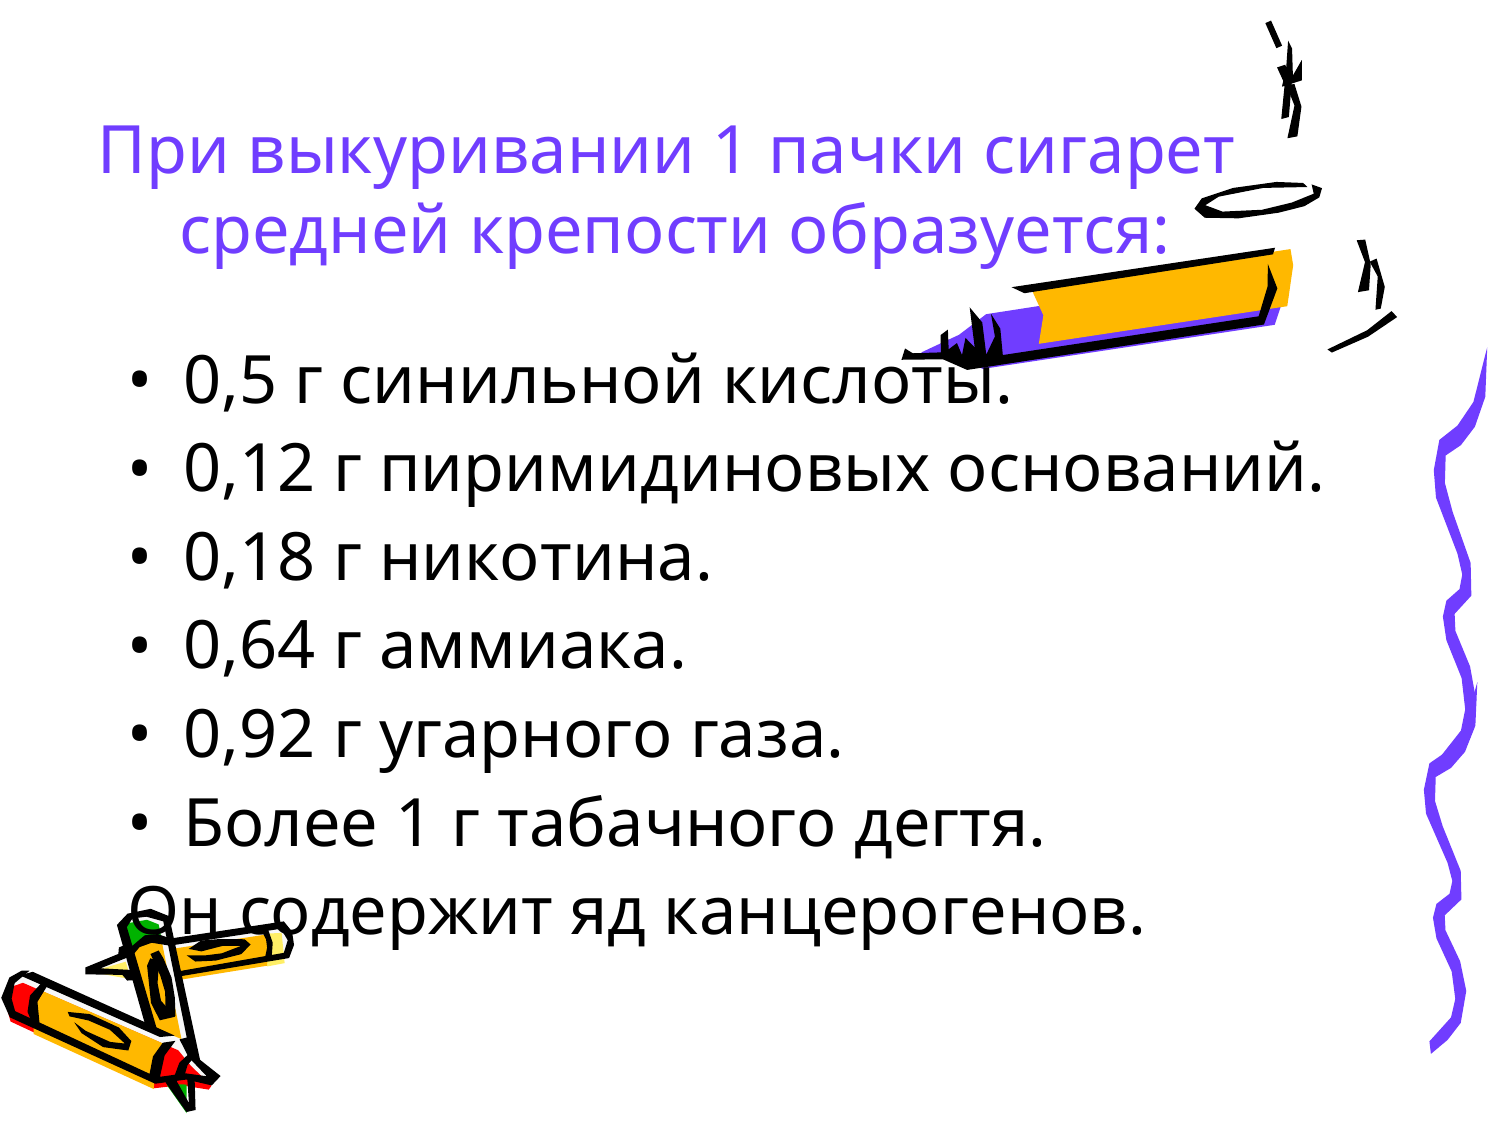

# При выкуривании 1 пачки сигарет средней крепости образуется:
0,5 г синильной кислоты.
0,12 г пиримидиновых оснований.
0,18 г никотина.
0,64 г аммиака.
0,92 г угарного газа.
Более 1 г табачного дегтя.
Он содержит яд канцерогенов.